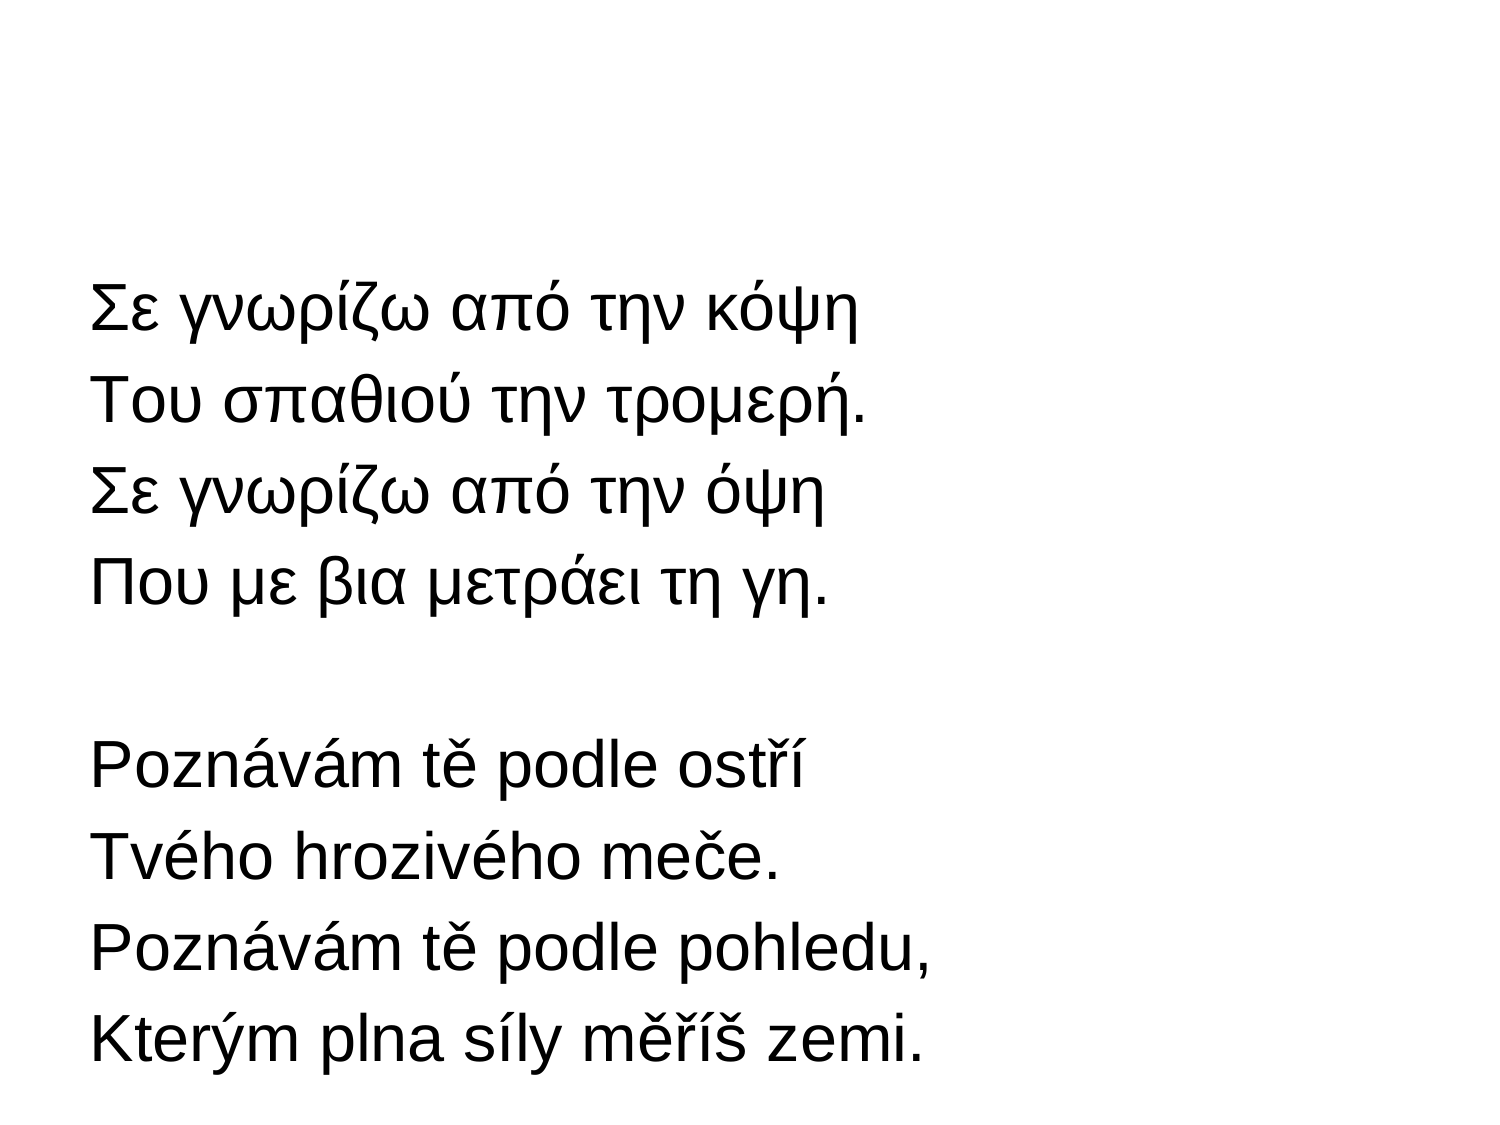

#
Σε γνωρίζω από την κόψη
Του σπαθιού την τρομερή.
Σε γνωρίζω από την όψη
Που με βια μετράει τη γη.
Poznávám tě podle ostří
Tvého hrozivého meče.
Poznávám tě podle pohledu,
Kterým plna síly měříš zemi.